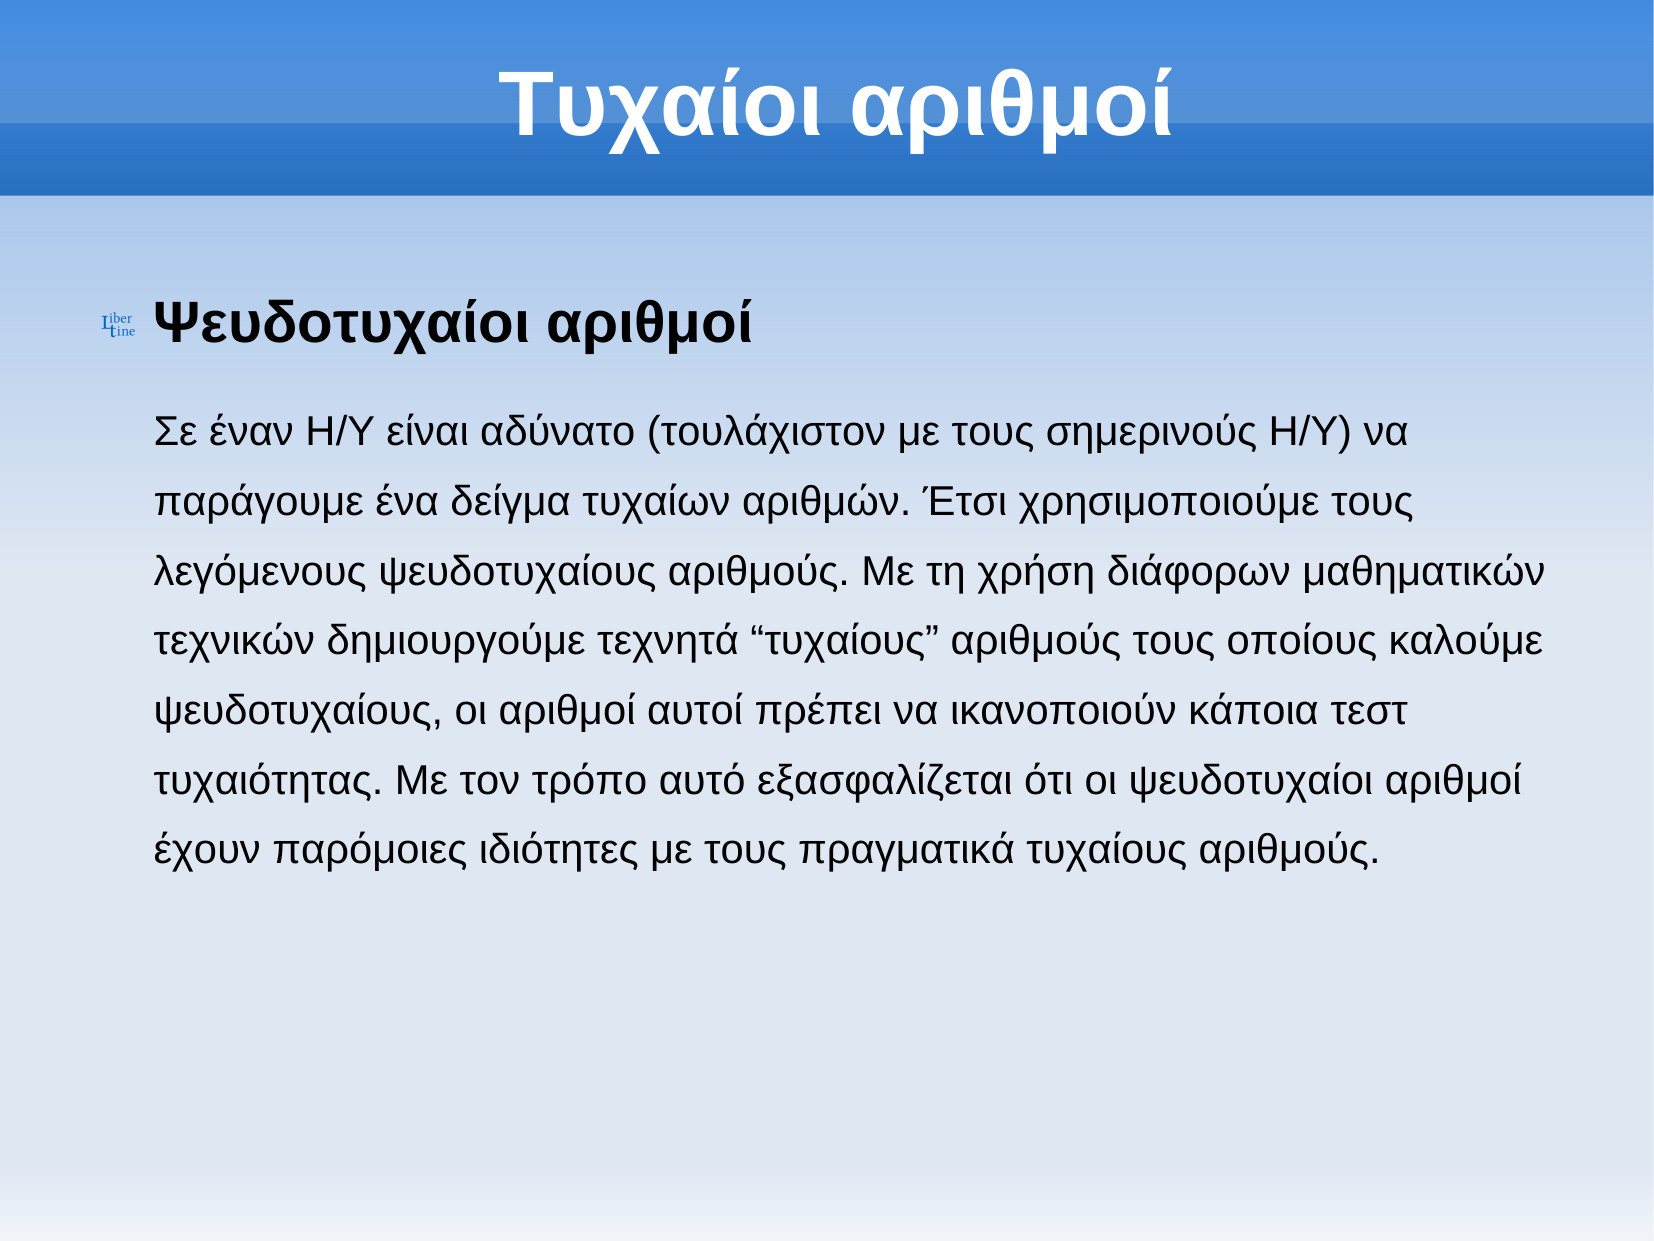

# Τυχαίοι αριθμοί
Ψευδοτυχαίοι αριθμοί
Σε έναν Η/Υ είναι αδύνατο (τουλάχιστον με τους σημερινούς Η/Υ) να παράγουμε ένα δείγμα τυχαίων αριθμών. Έτσι χρησιμοποιούμε τους λεγόμενους ψευδοτυχαίους αριθμούς. Με τη χρήση διάφορων μαθηματικών τεχνικών δημιουργούμε τεχνητά “τυχαίους” αριθμούς τους οποίους καλούμε ψευδοτυχαίους, οι αριθμοί αυτοί πρέπει να ικανοποιούν κάποια τεστ τυχαιότητας. Με τον τρόπο αυτό εξασφαλίζεται ότι οι ψευδοτυχαίοι αριθμοί έχουν παρόμοιες ιδιότητες με τους πραγματικά τυχαίους αριθμούς.